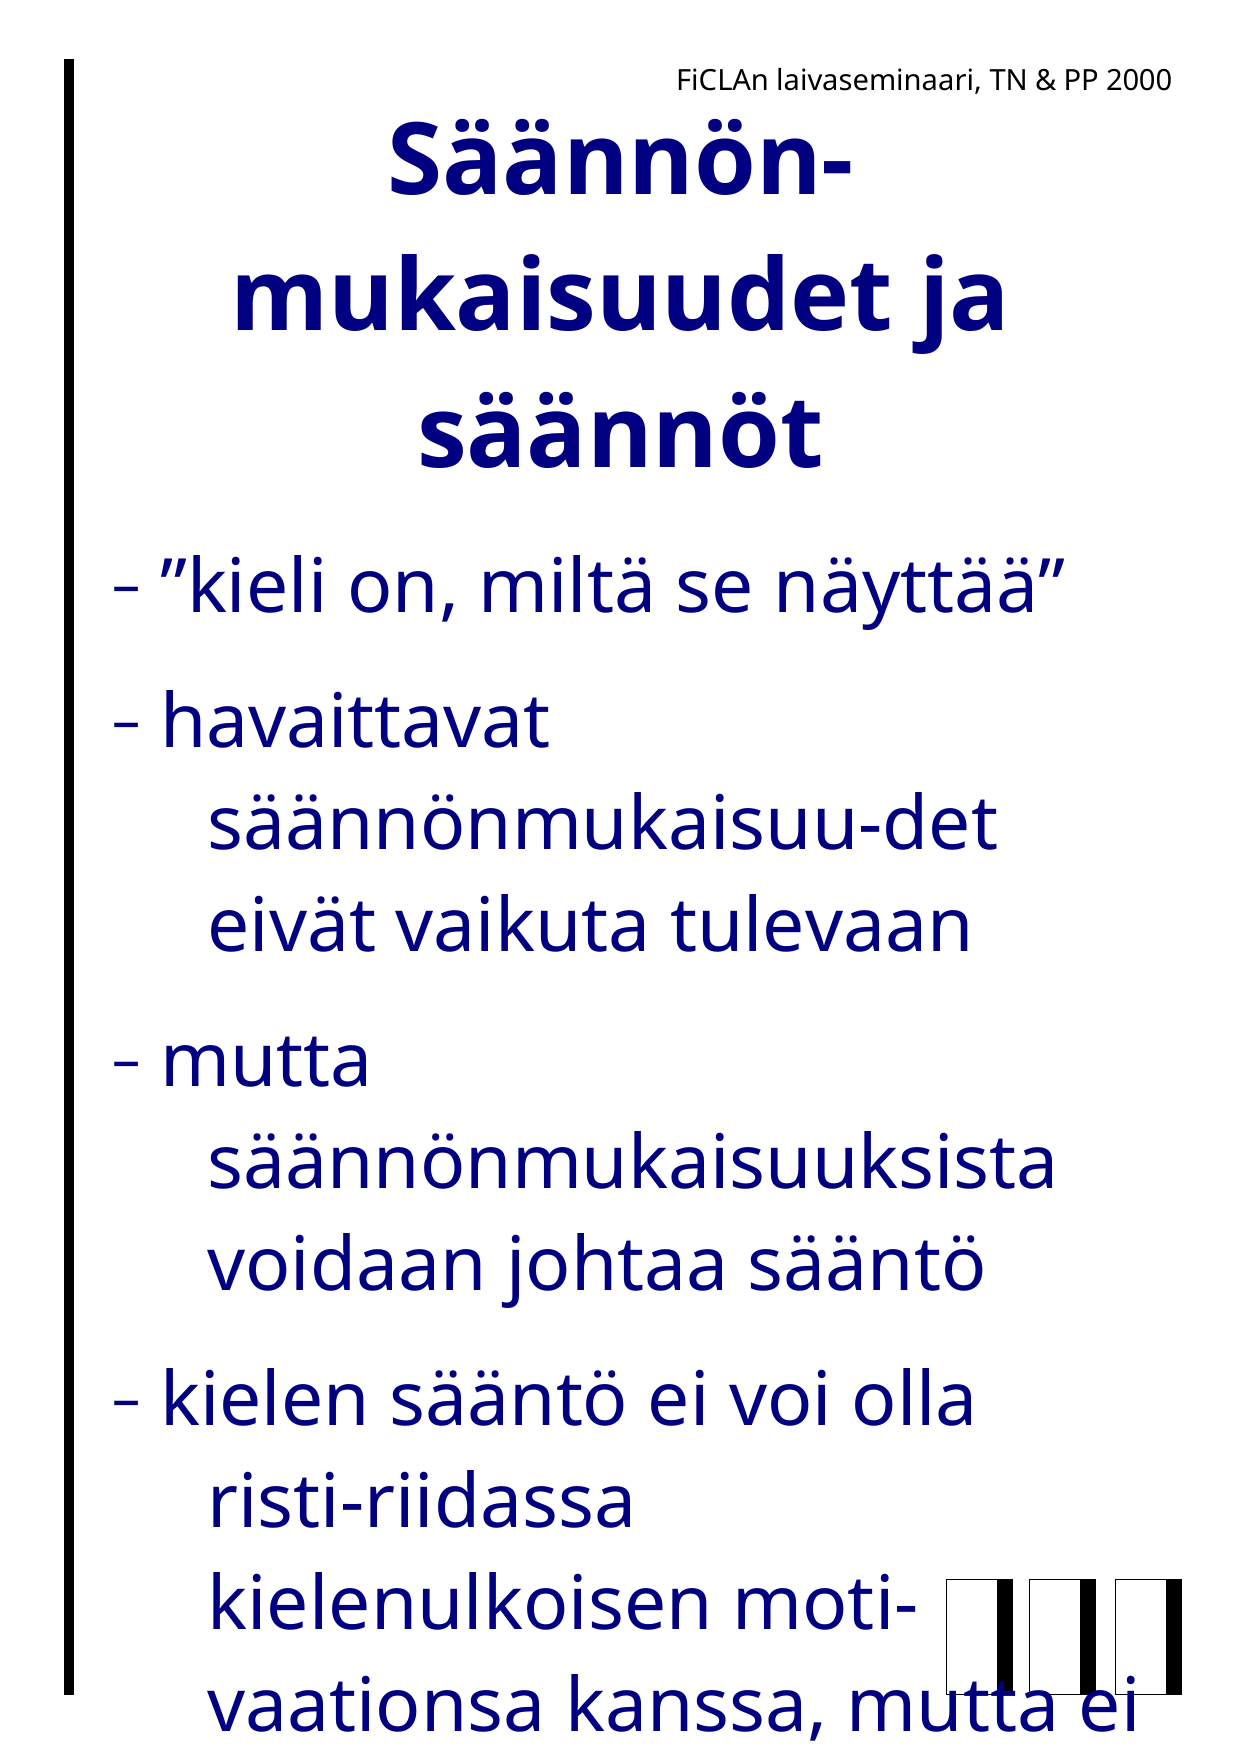

FiCLAn laivaseminaari, TN & PP 2000
# Säännön-mukaisuudet ja säännöt
”kieli on, miltä se näyttää”
havaittavat säännönmukaisuu-det eivät vaikuta tulevaan
mutta säännönmukaisuuksista voidaan johtaa sääntö
kielen sääntö ei voi olla risti-riidassa kielenulkoisen moti-vaationsa kanssa, mutta ei myöskään palaudu siihen